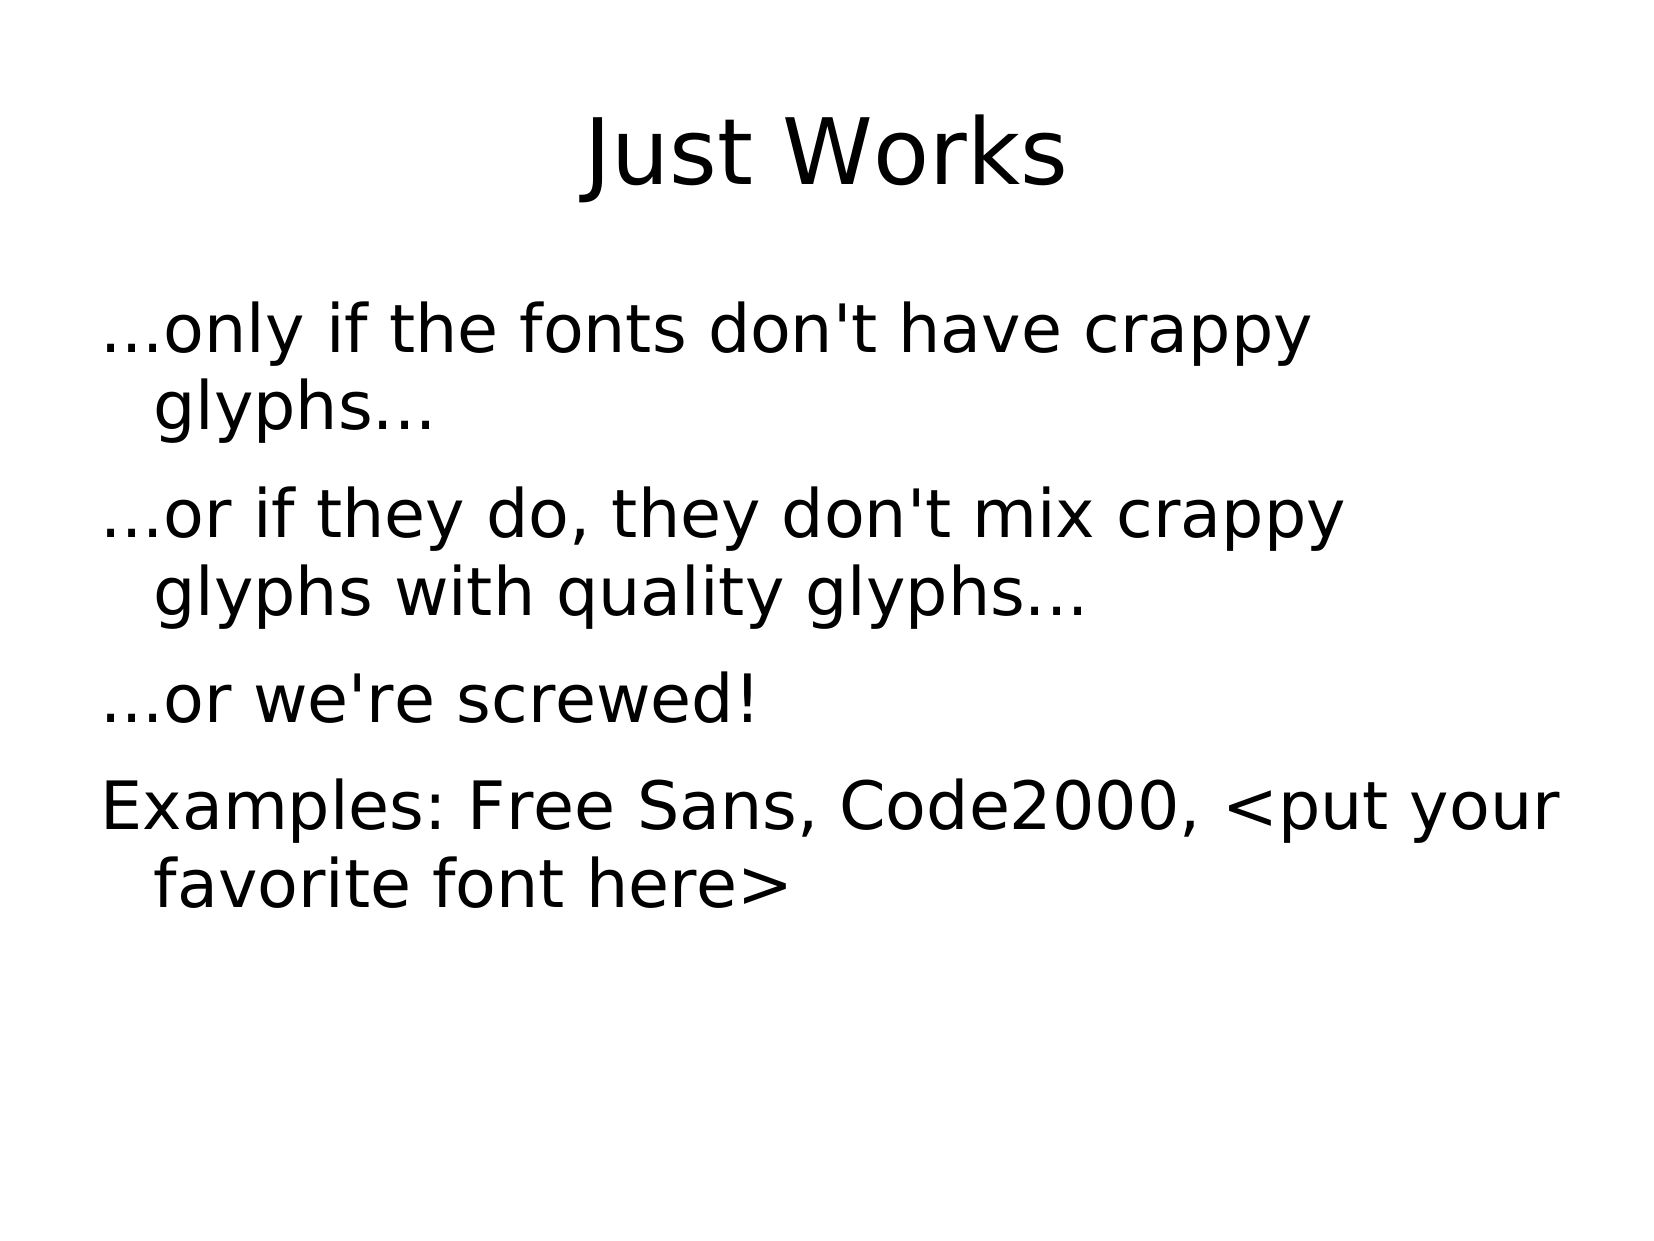

# Just Works
...only if the fonts don't have crappy glyphs...
...or if they do, they don't mix crappy glyphs with quality glyphs...
...or we're screwed!
Examples: Free Sans, Code2000, <put your favorite font here>